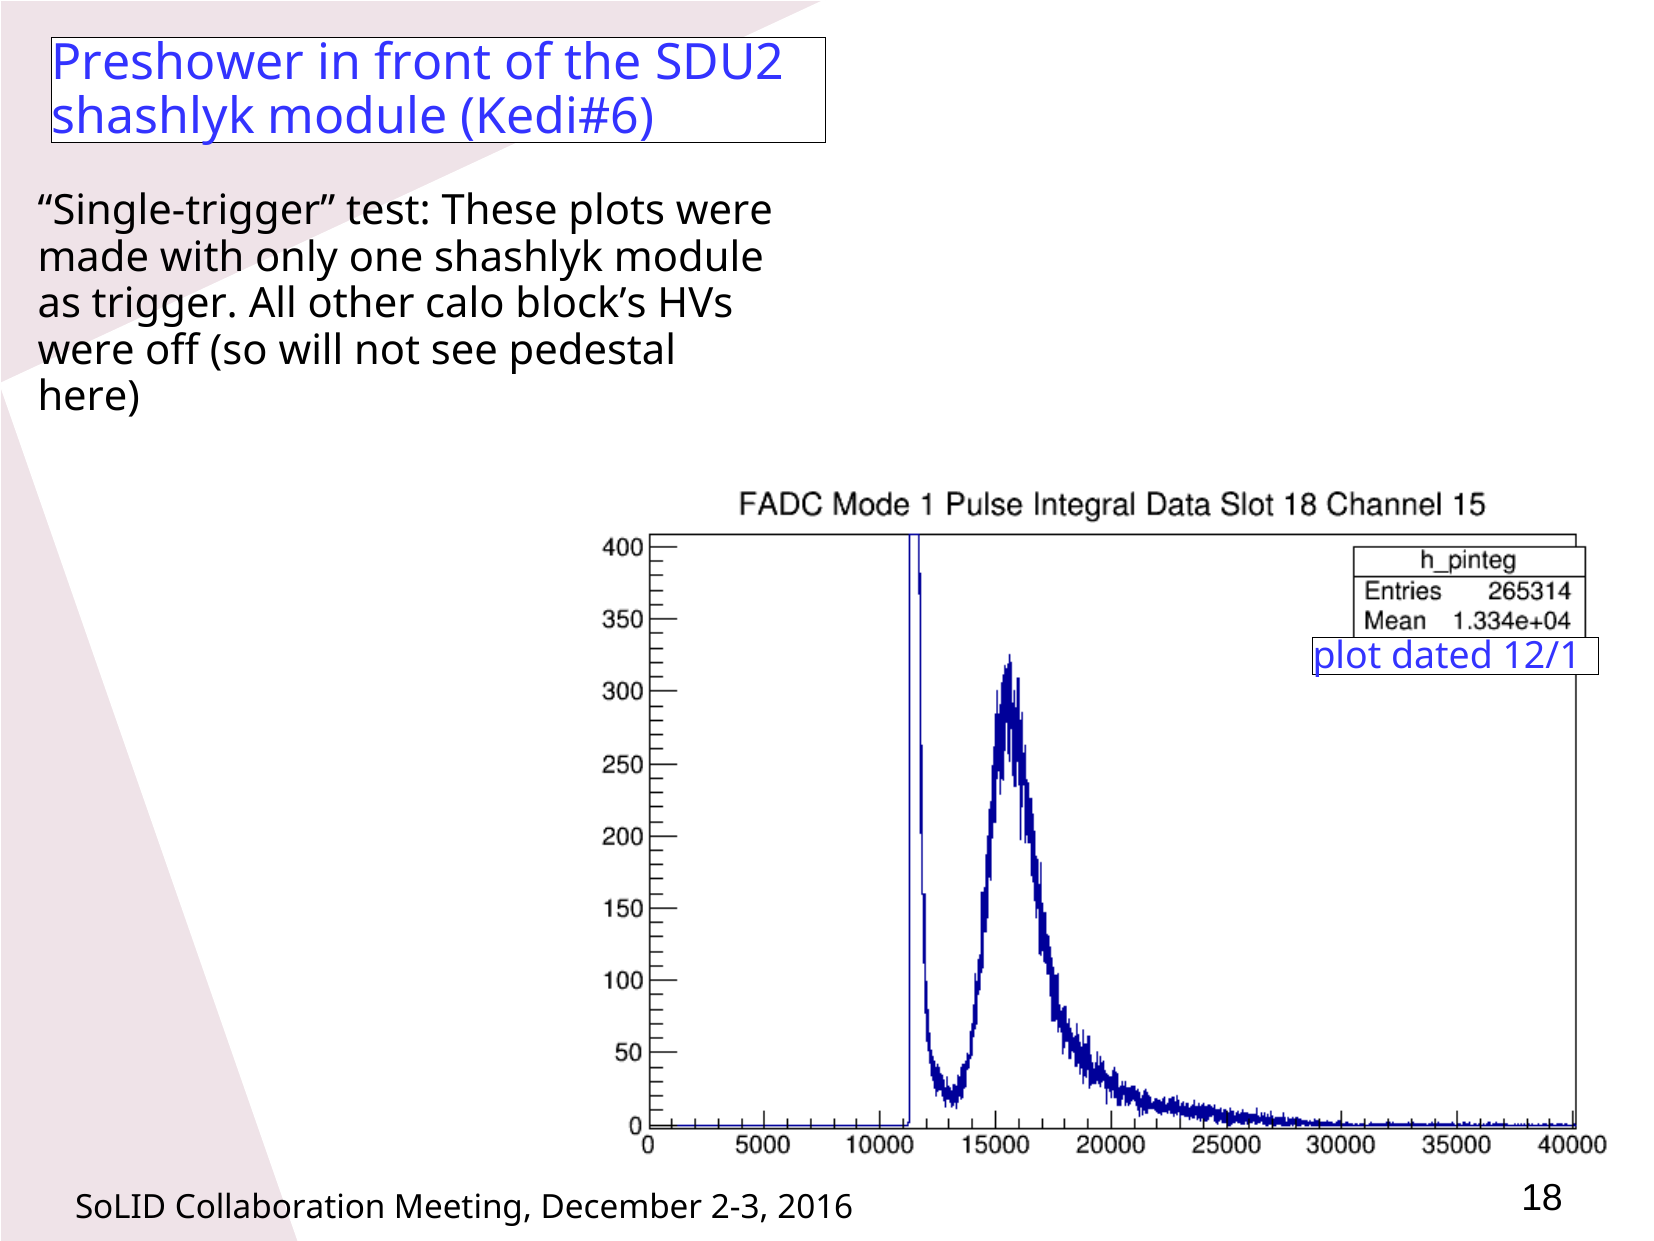

Preshower in front of the SDU2 shashlyk module (Kedi#6)
“Single-trigger” test: These plots were made with only one shashlyk module as trigger. All other calo block’s HVs were off (so will not see pedestal here)
plot dated 12/1
18